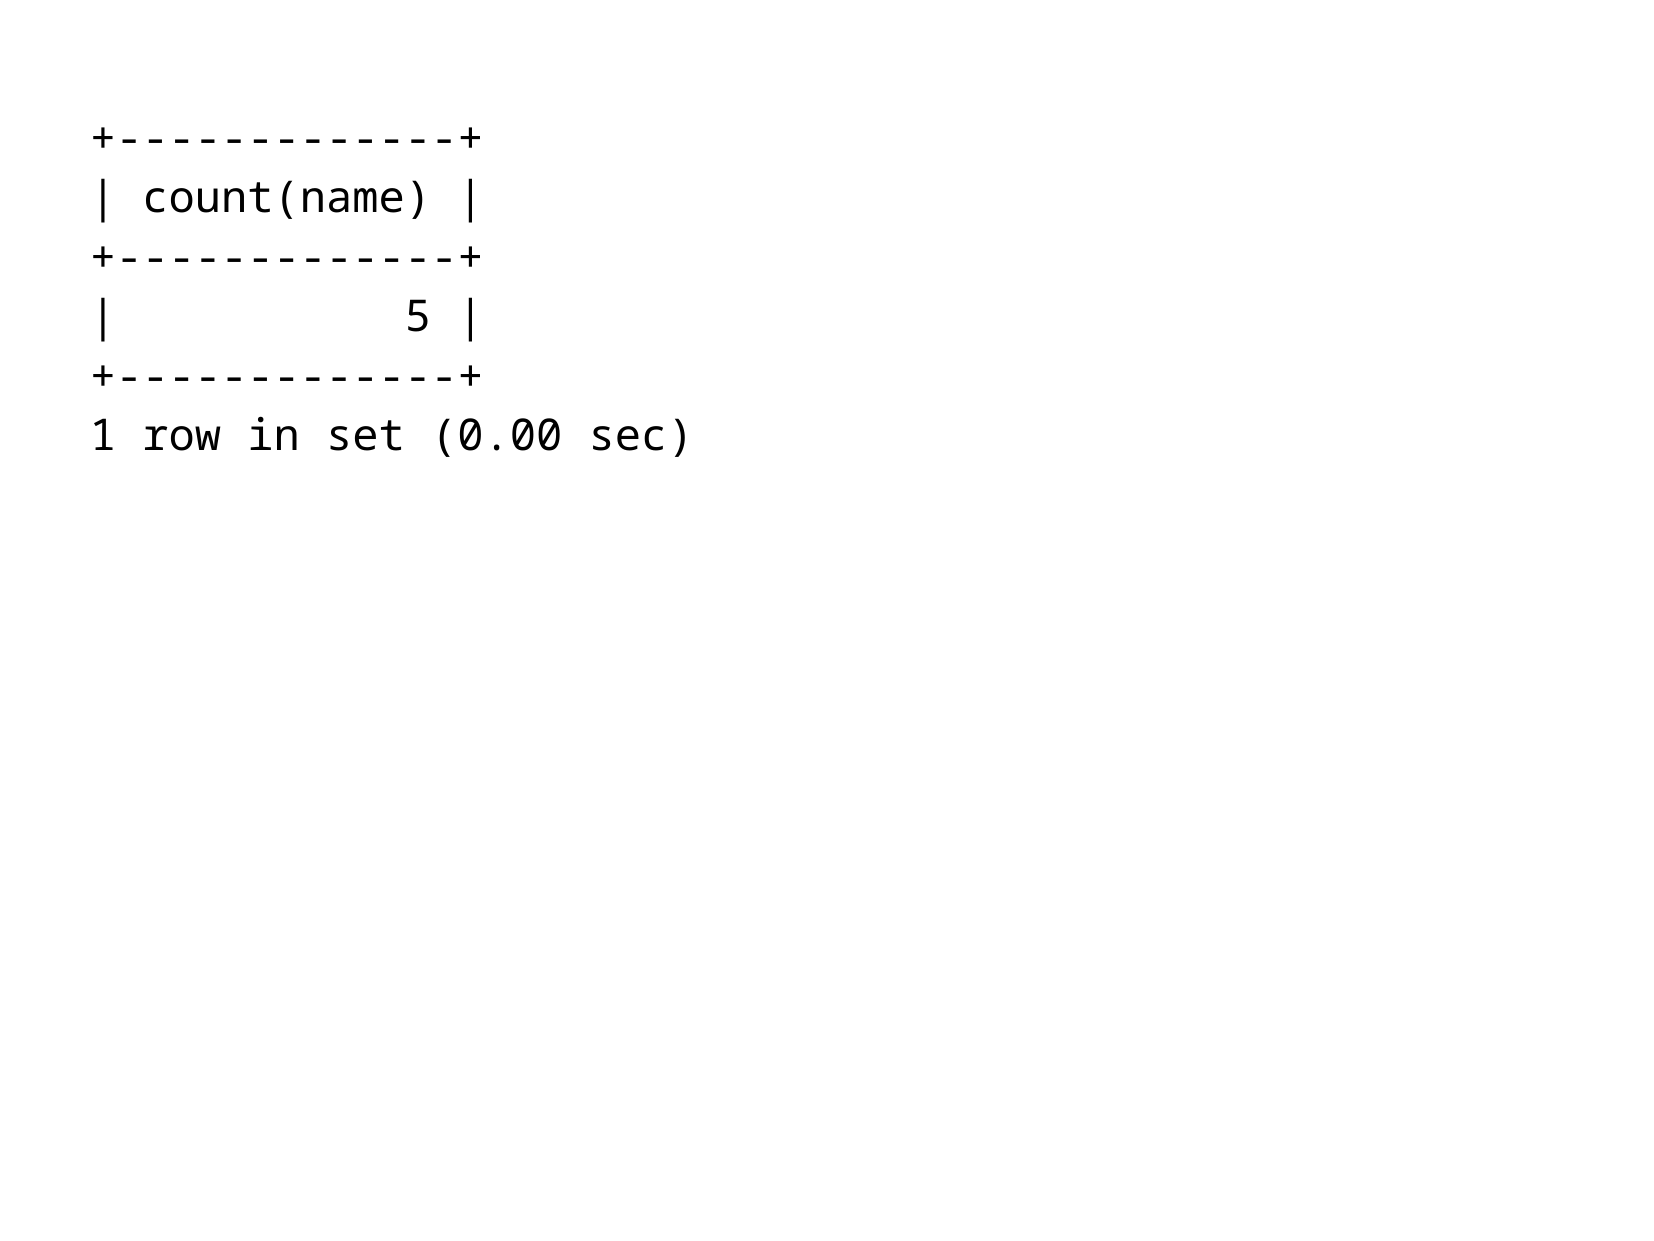

+-------------+
| count(name) |
+-------------+
| 5 |
+-------------+
1 row in set (0.00 sec)